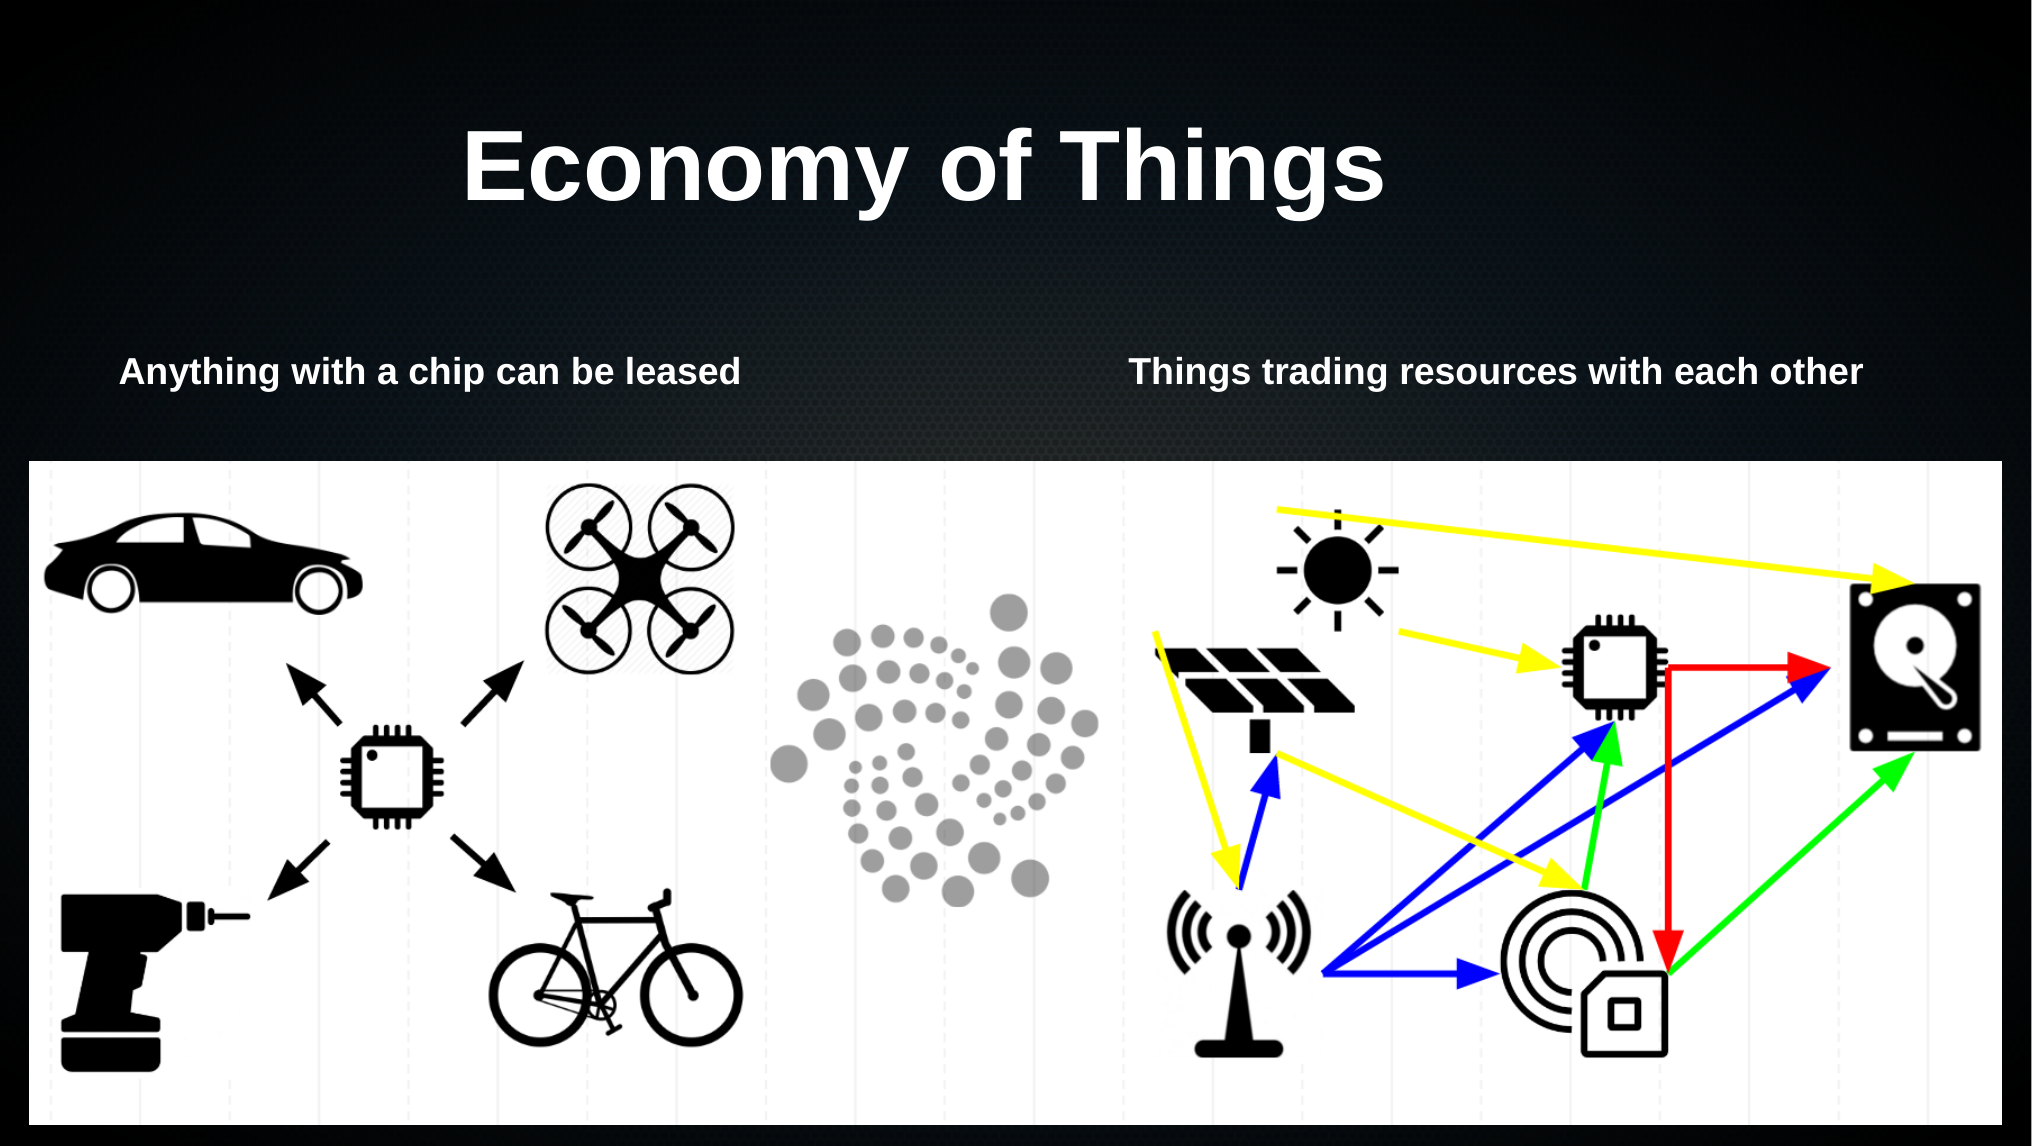

# Economy of Things
Anything with a chip can be leased
Things trading resources with each other